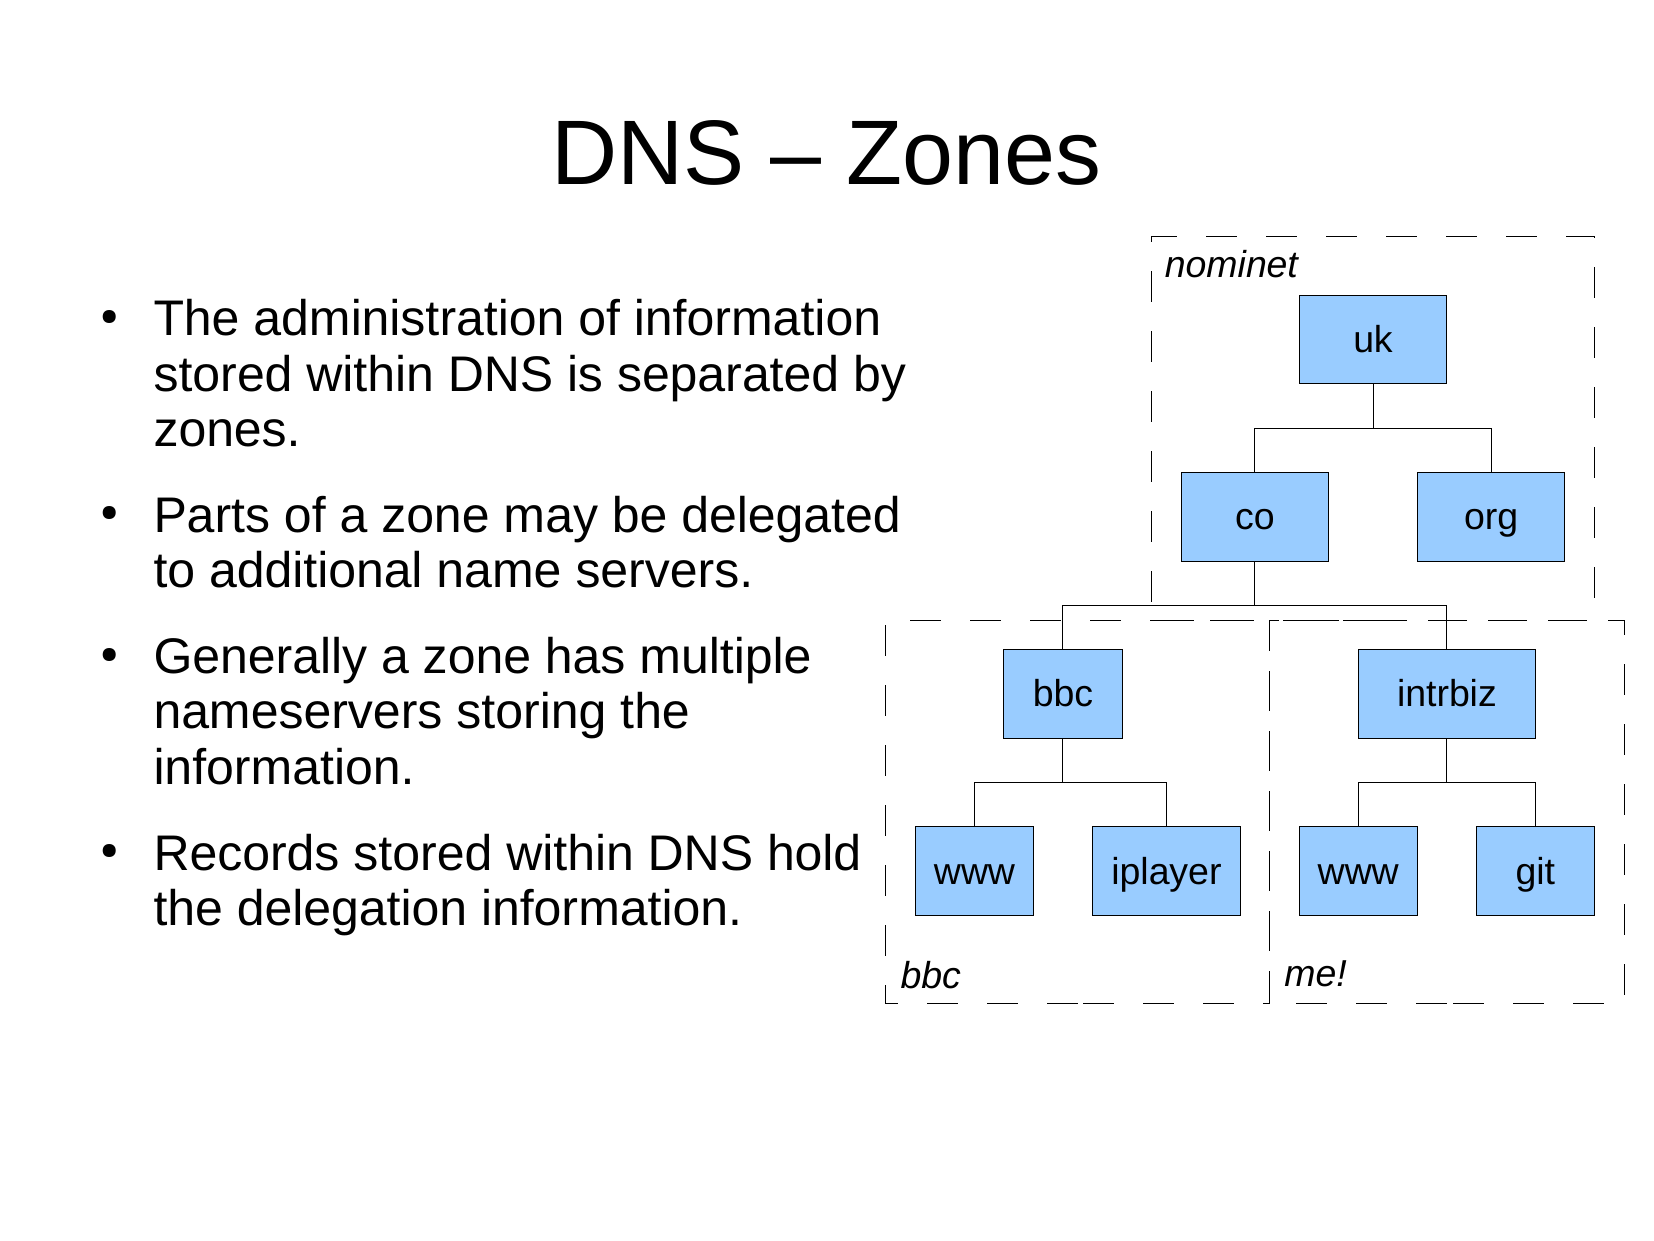

# DNS – Zones
nominet
The administration of information stored within DNS is separated by zones.
Parts of a zone may be delegated to additional name servers.
Generally a zone has multiple nameservers storing the information.
Records stored within DNS hold the delegation information.
uk
co
org
bbc
intrbiz
www
iplayer
www
git
me!
bbc